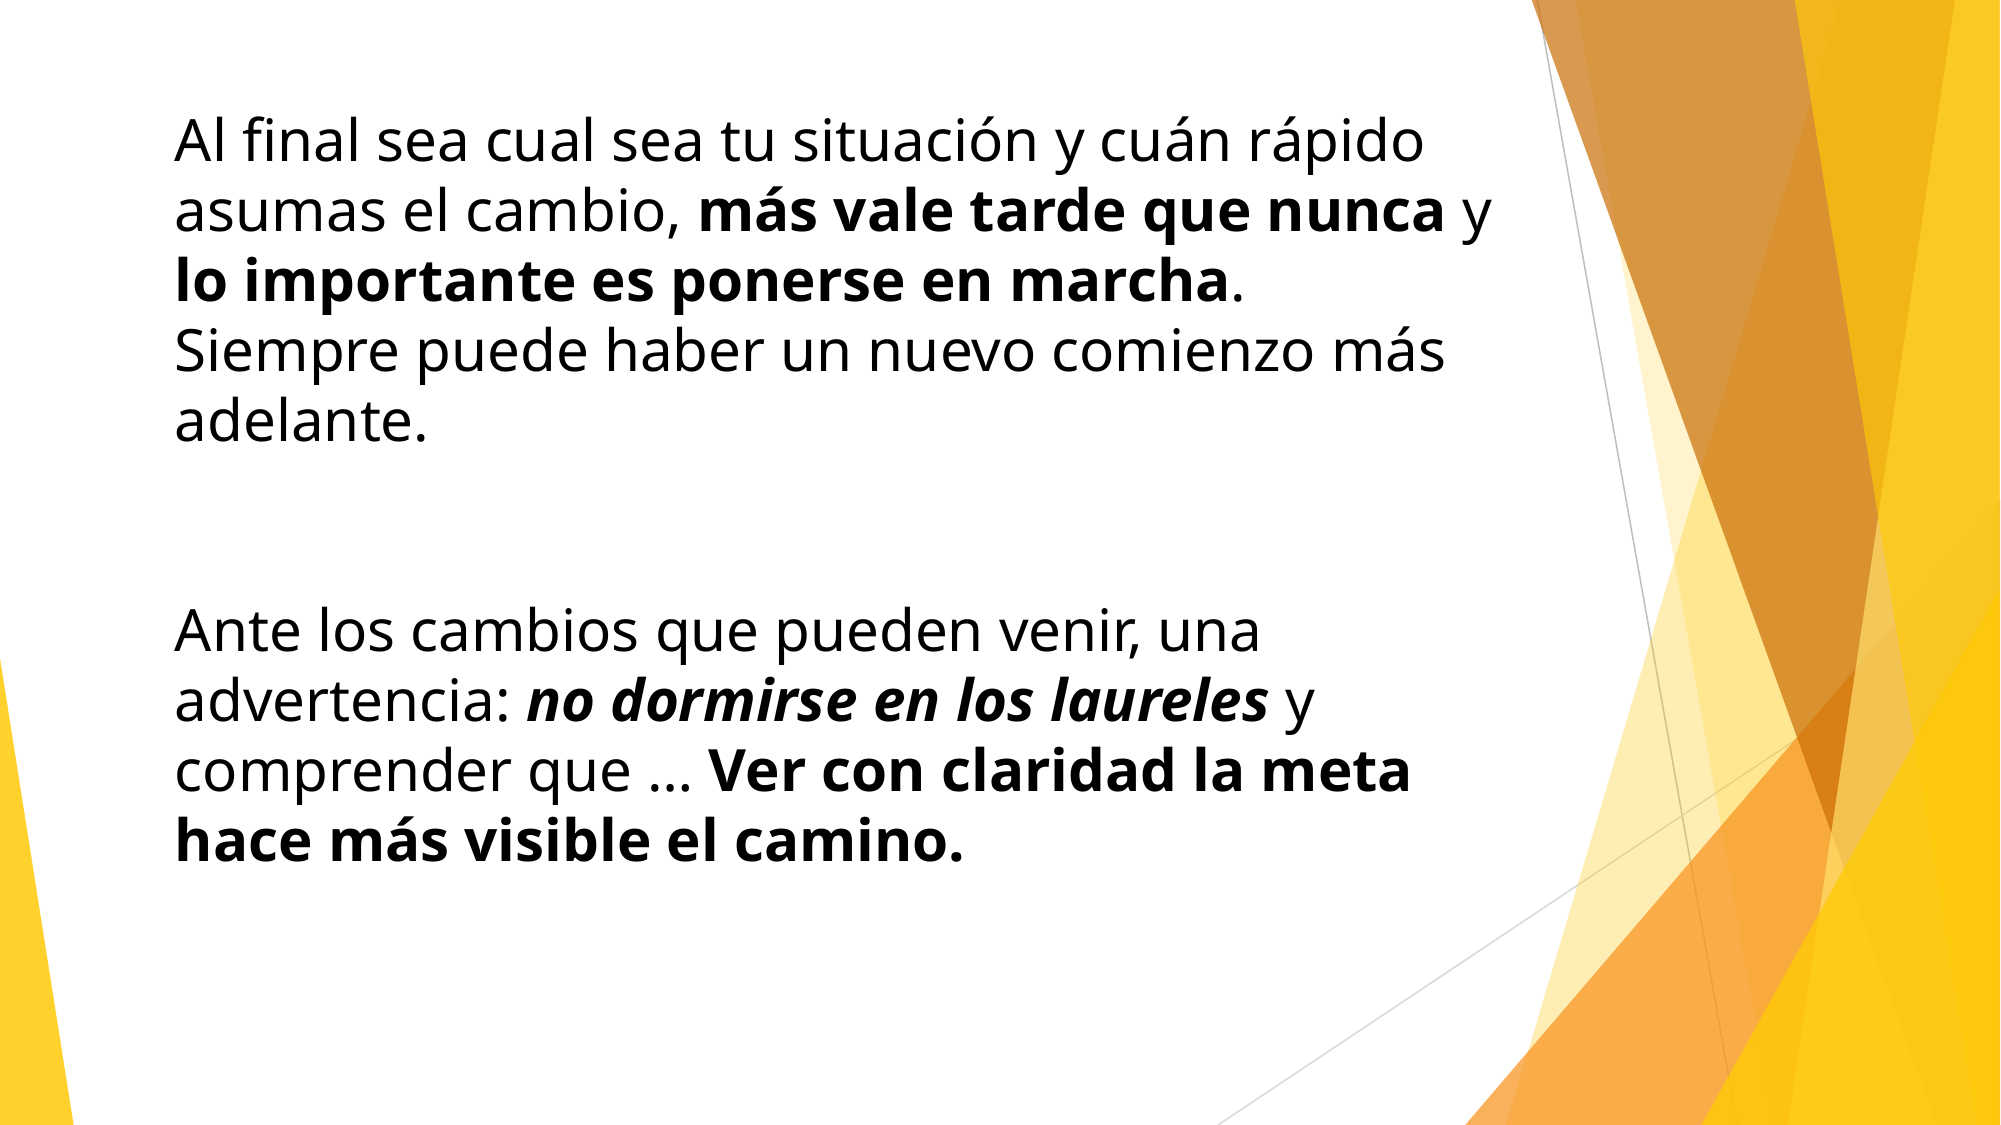

Al final sea cual sea tu situación y cuán rápido asumas el cambio, más vale tarde que nunca y lo importante es ponerse en marcha.
Siempre puede haber un nuevo comienzo más adelante.
Ante los cambios que pueden venir, una advertencia: no dormirse en los laureles y comprender que … Ver con claridad la meta hace más visible el camino.